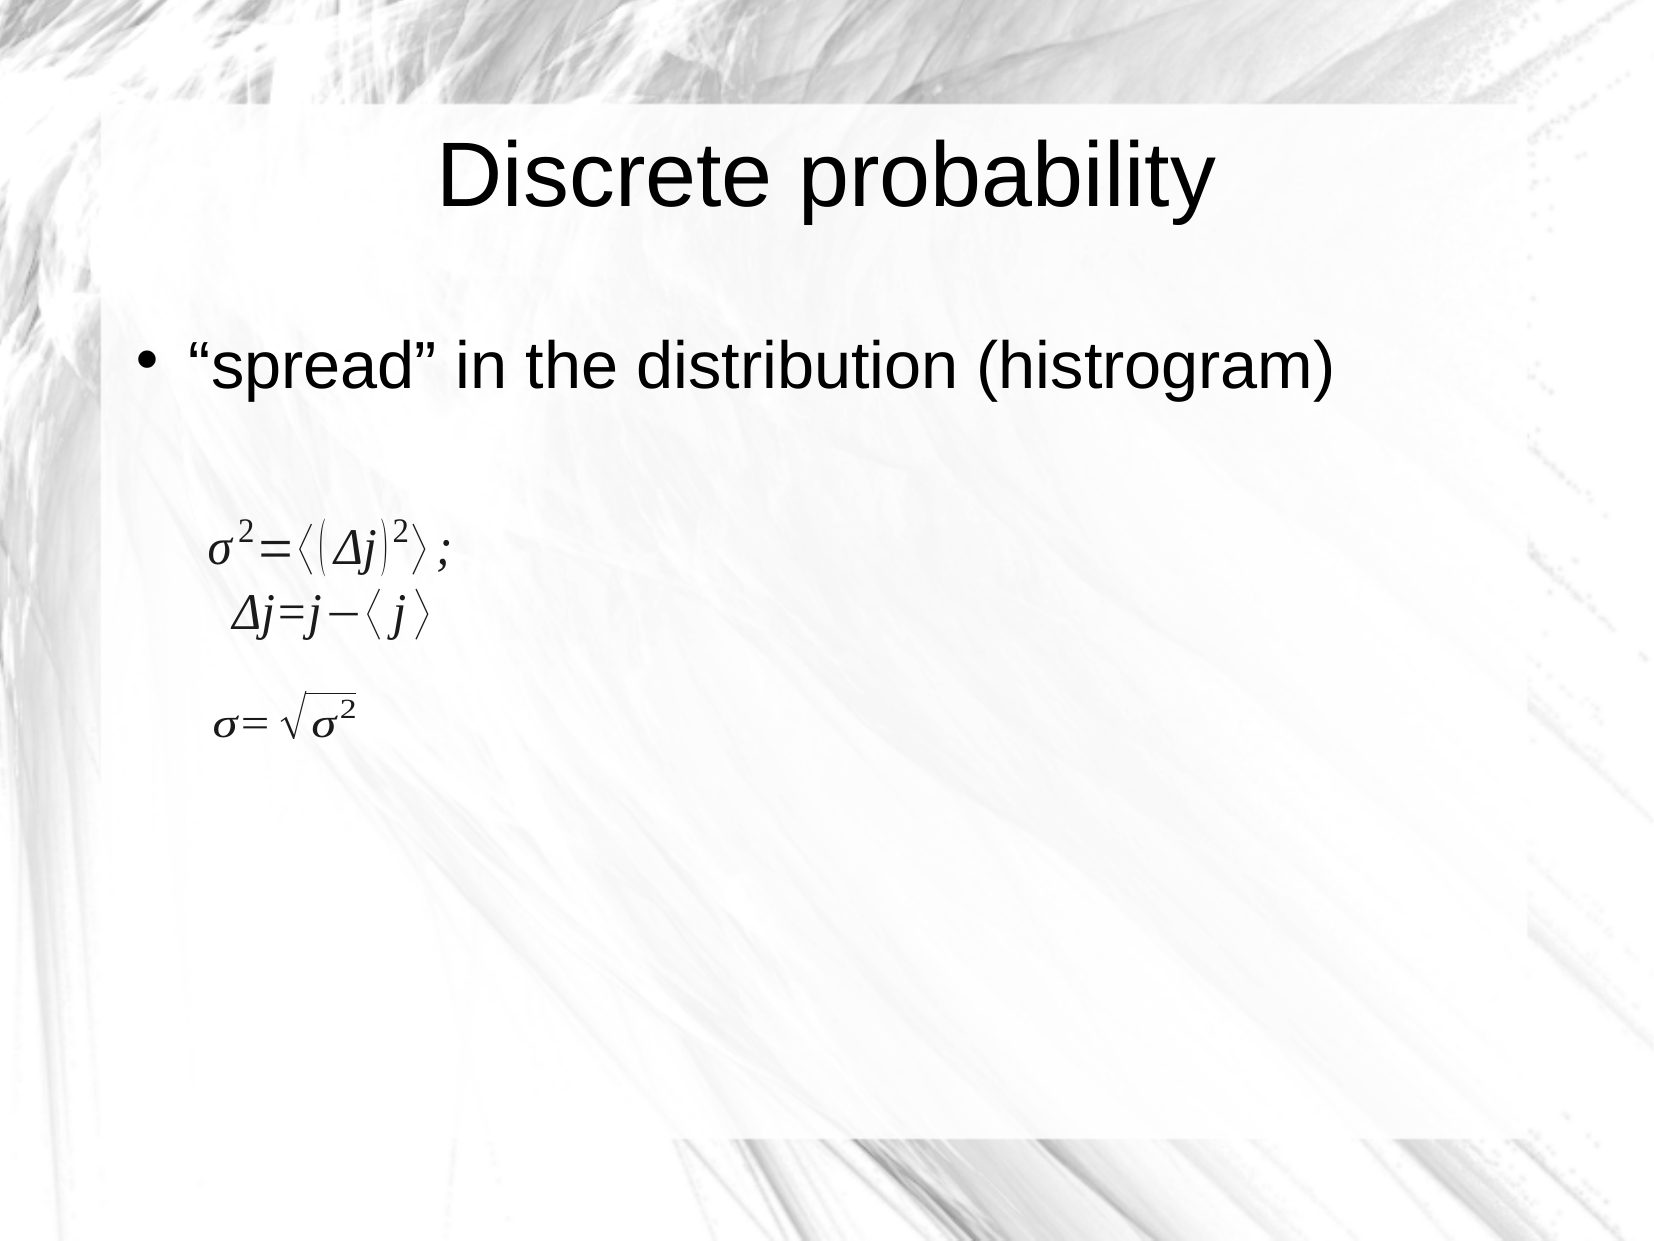

# Discrete probability
“spread” in the distribution (histrogram)